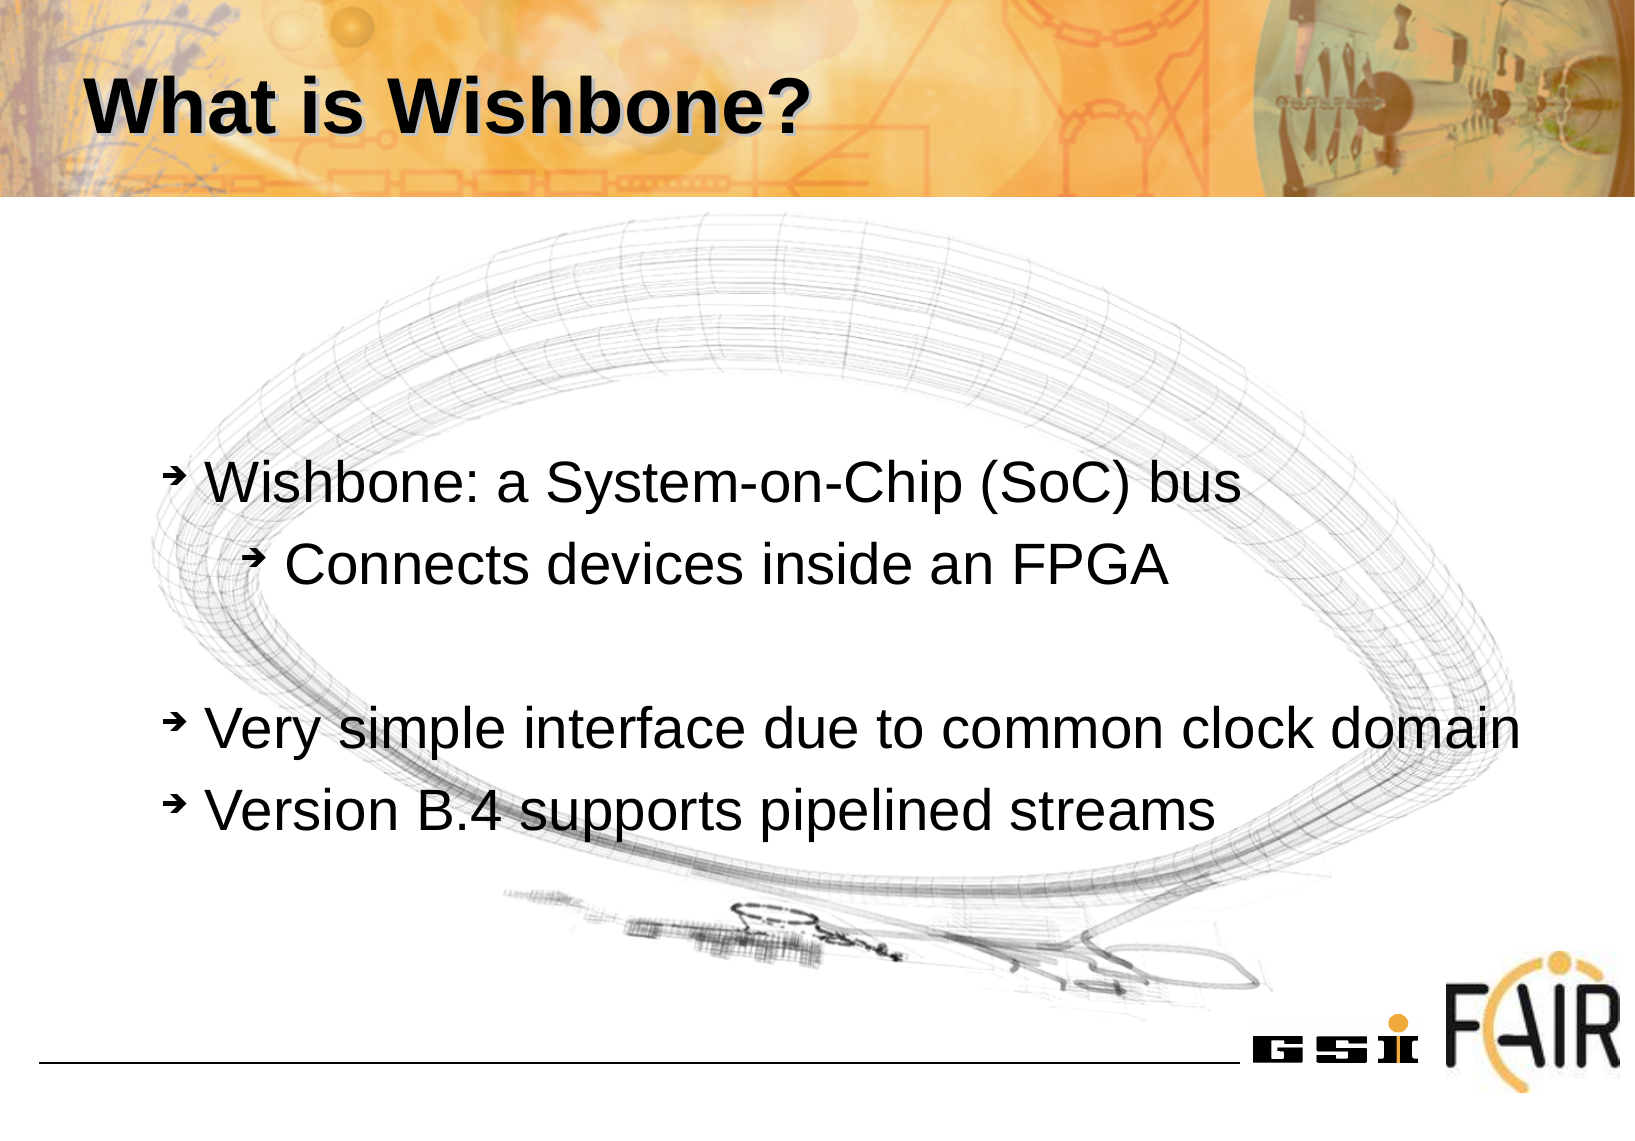

# What is Wishbone?
 Wishbone: a System-on-Chip (SoC) bus
 Connects devices inside an FPGA
 Very simple interface due to common clock domain
 Version B.4 supports pipelined streams